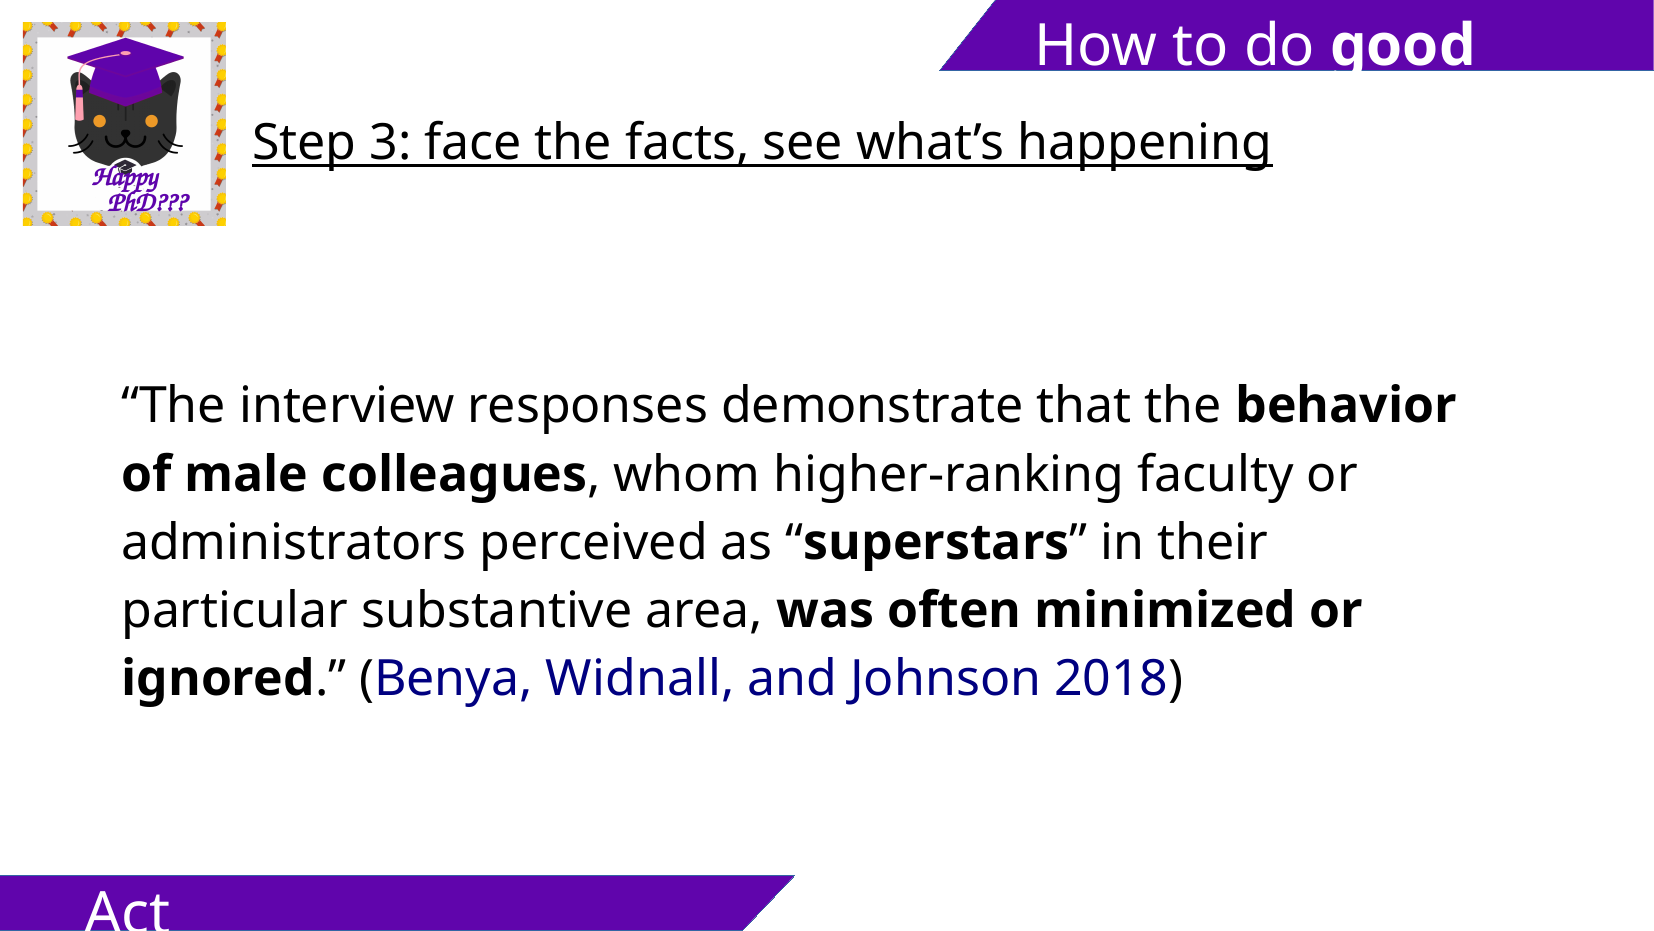

Step 3: face the facts, see what’s happening
“The interview responses demonstrate that the behavior of male colleagues, whom higher-ranking faculty or administrators perceived as “superstars” in their particular substantive area, was often minimized or ignored.” (Benya, Widnall, and Johnson 2018)
Act